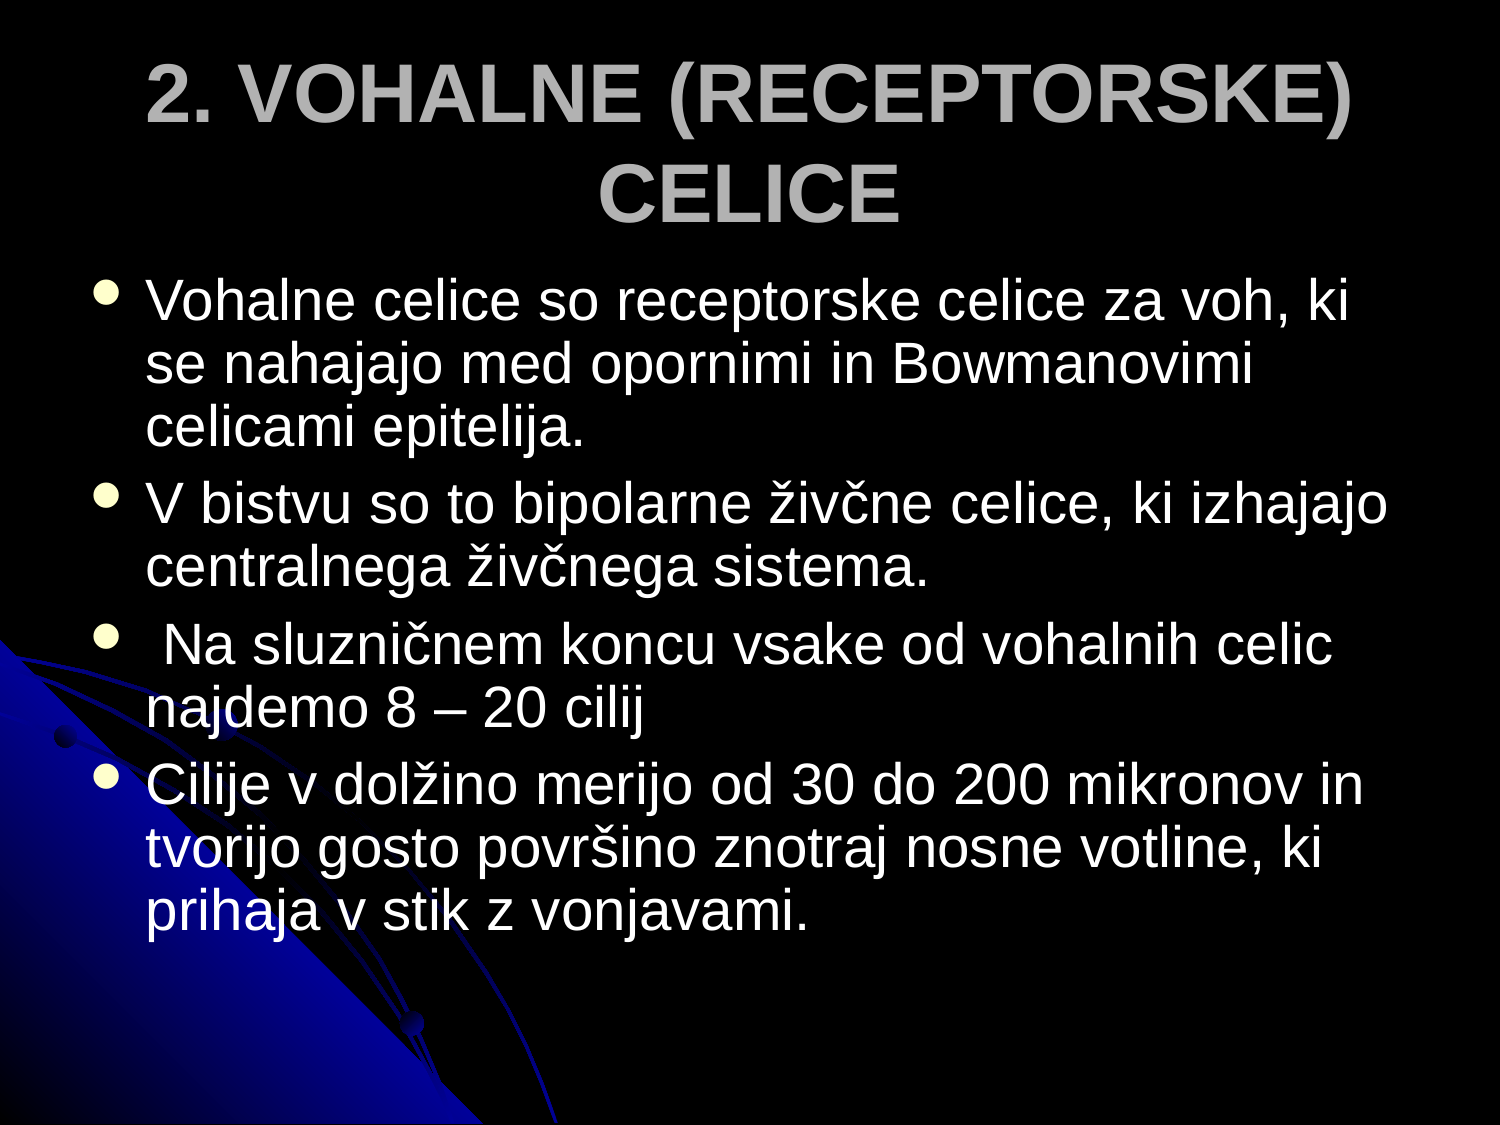

# 2. VOHALNE (RECEPTORSKE) CELICE
Vohalne celice so receptorske celice za voh, ki se nahajajo med opornimi in Bowmanovimi celicami epitelija.
V bistvu so to bipolarne živčne celice, ki izhajajo centralnega živčnega sistema.
 Na sluzničnem koncu vsake od vohalnih celic najdemo 8 – 20 cilij
Cilije v dolžino merijo od 30 do 200 mikronov in tvorijo gosto površino znotraj nosne votline, ki prihaja v stik z vonjavami.